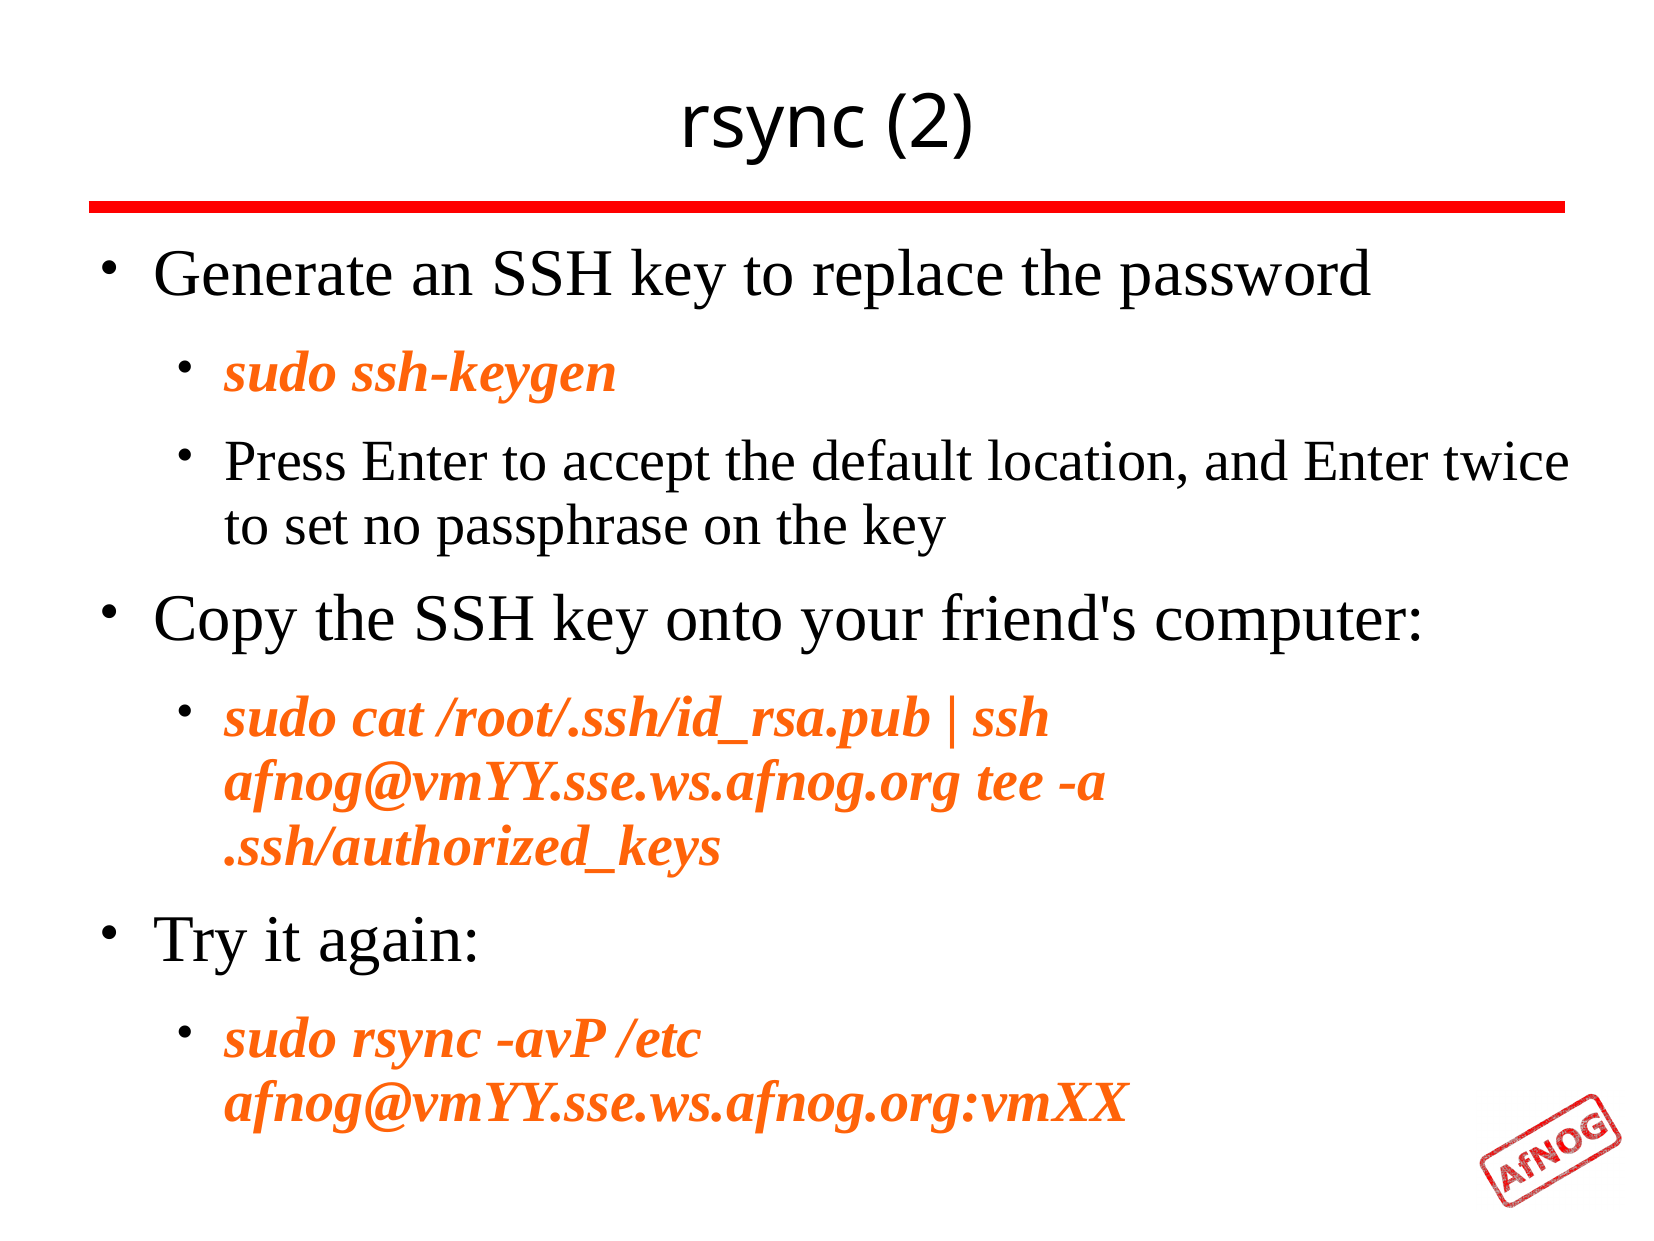

# rsync (2)
Generate an SSH key to replace the password
sudo ssh-keygen
Press Enter to accept the default location, and Enter twice to set no passphrase on the key
Copy the SSH key onto your friend's computer:
sudo cat /root/.ssh/id_rsa.pub | ssh afnog@vmYY.sse.ws.afnog.org tee -a .ssh/authorized_keys
Try it again:
sudo rsync -avP /etc afnog@vmYY.sse.ws.afnog.org:vmXX